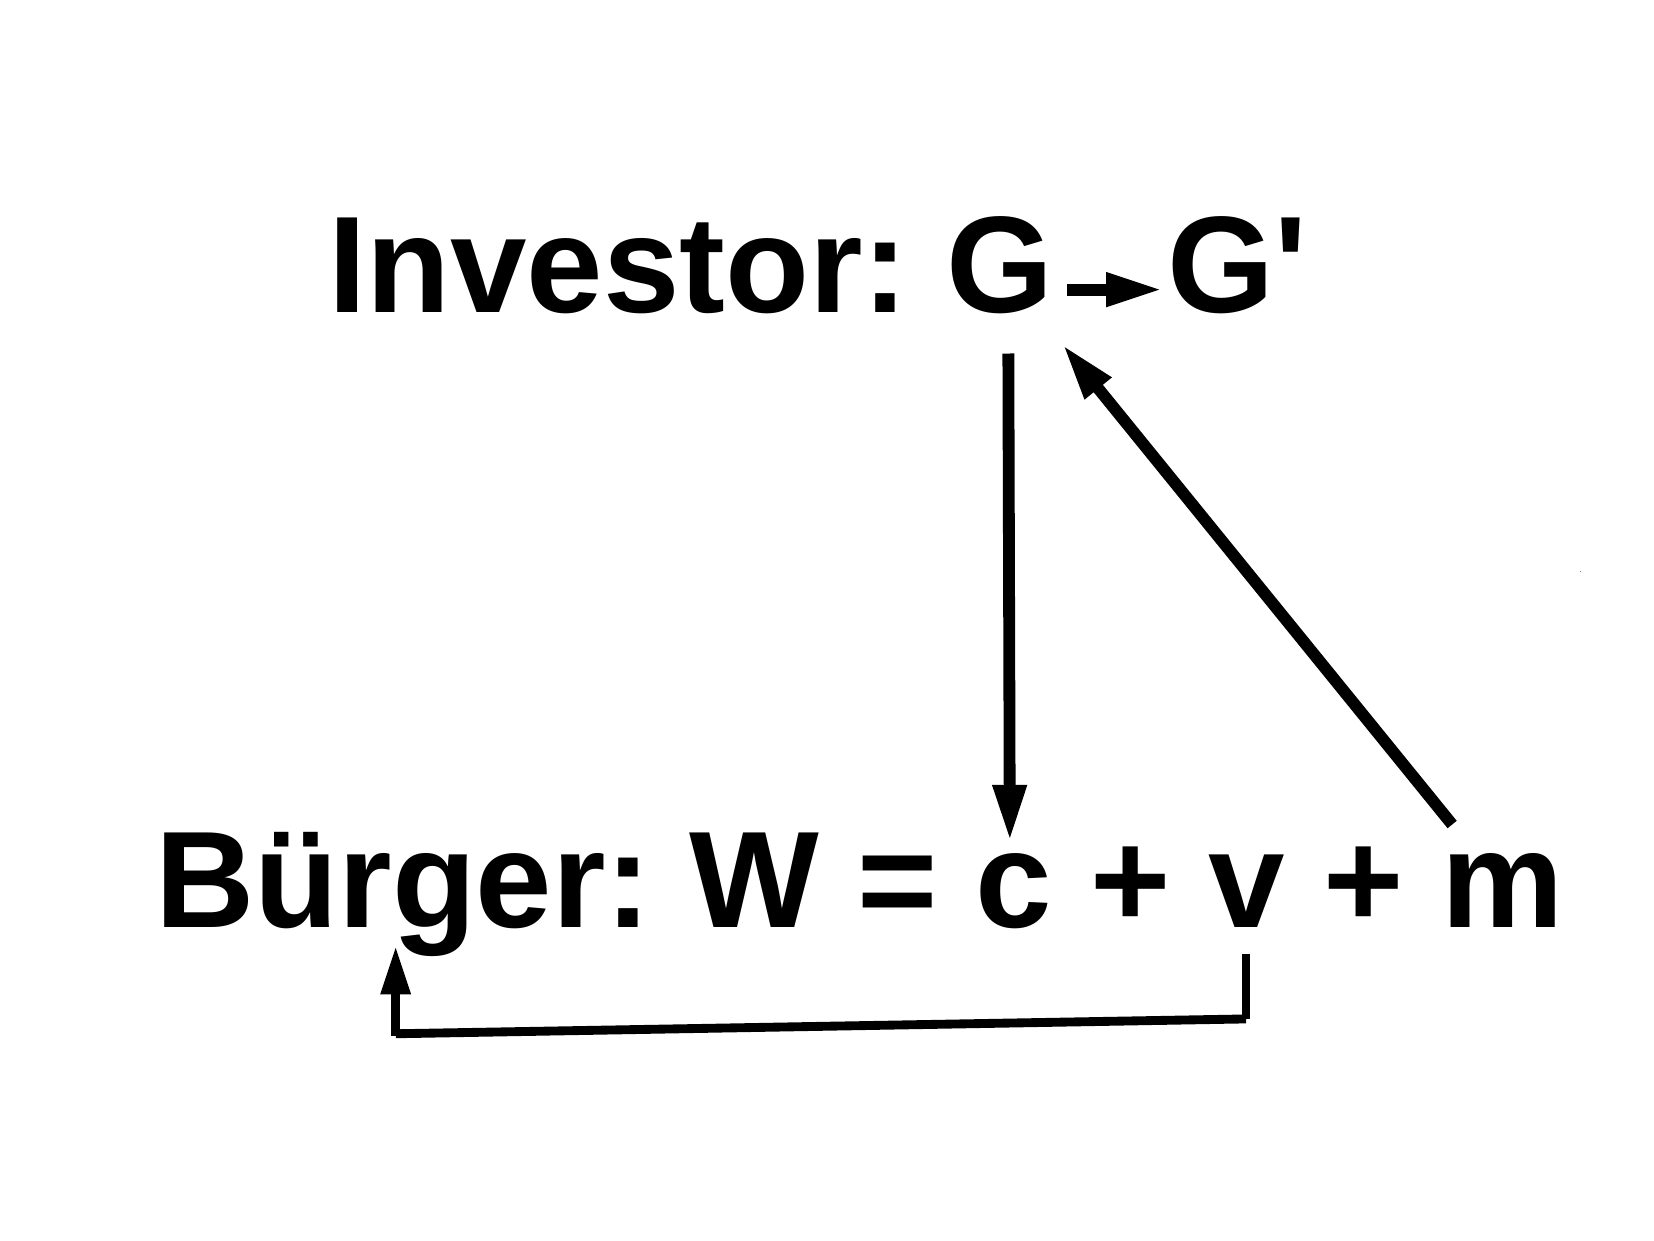

Investor: G G'
 Bürger: W = c + v + m